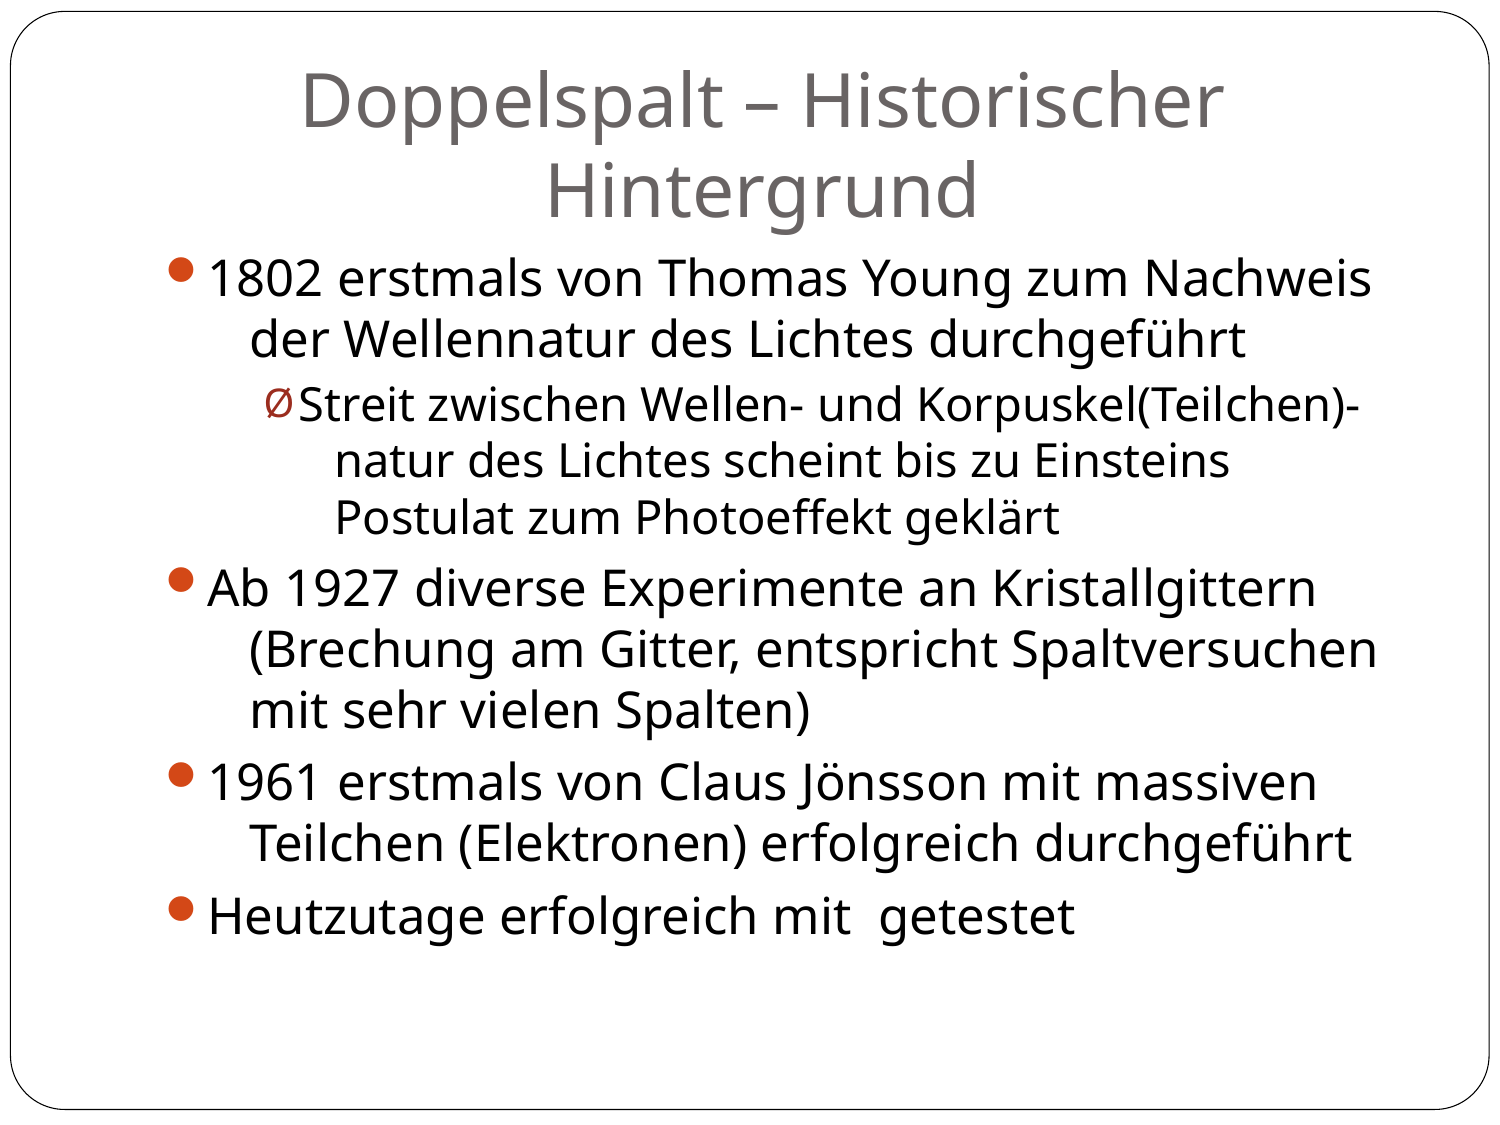

# Doppelspalt – Historischer Hintergrund
1802 erstmals von Thomas Young zum Nachweis der Wellennatur des Lichtes durchgeführt
Streit zwischen Wellen- und Korpuskel(Teilchen)-natur des Lichtes scheint bis zu Einsteins Postulat zum Photoeffekt geklärt
Ab 1927 diverse Experimente an Kristallgittern (Brechung am Gitter, entspricht Spaltversuchen mit sehr vielen Spalten)
1961 erstmals von Claus Jönsson mit massiven Teilchen (Elektronen) erfolgreich durchgeführt
Heutzutage erfolgreich mit getestet